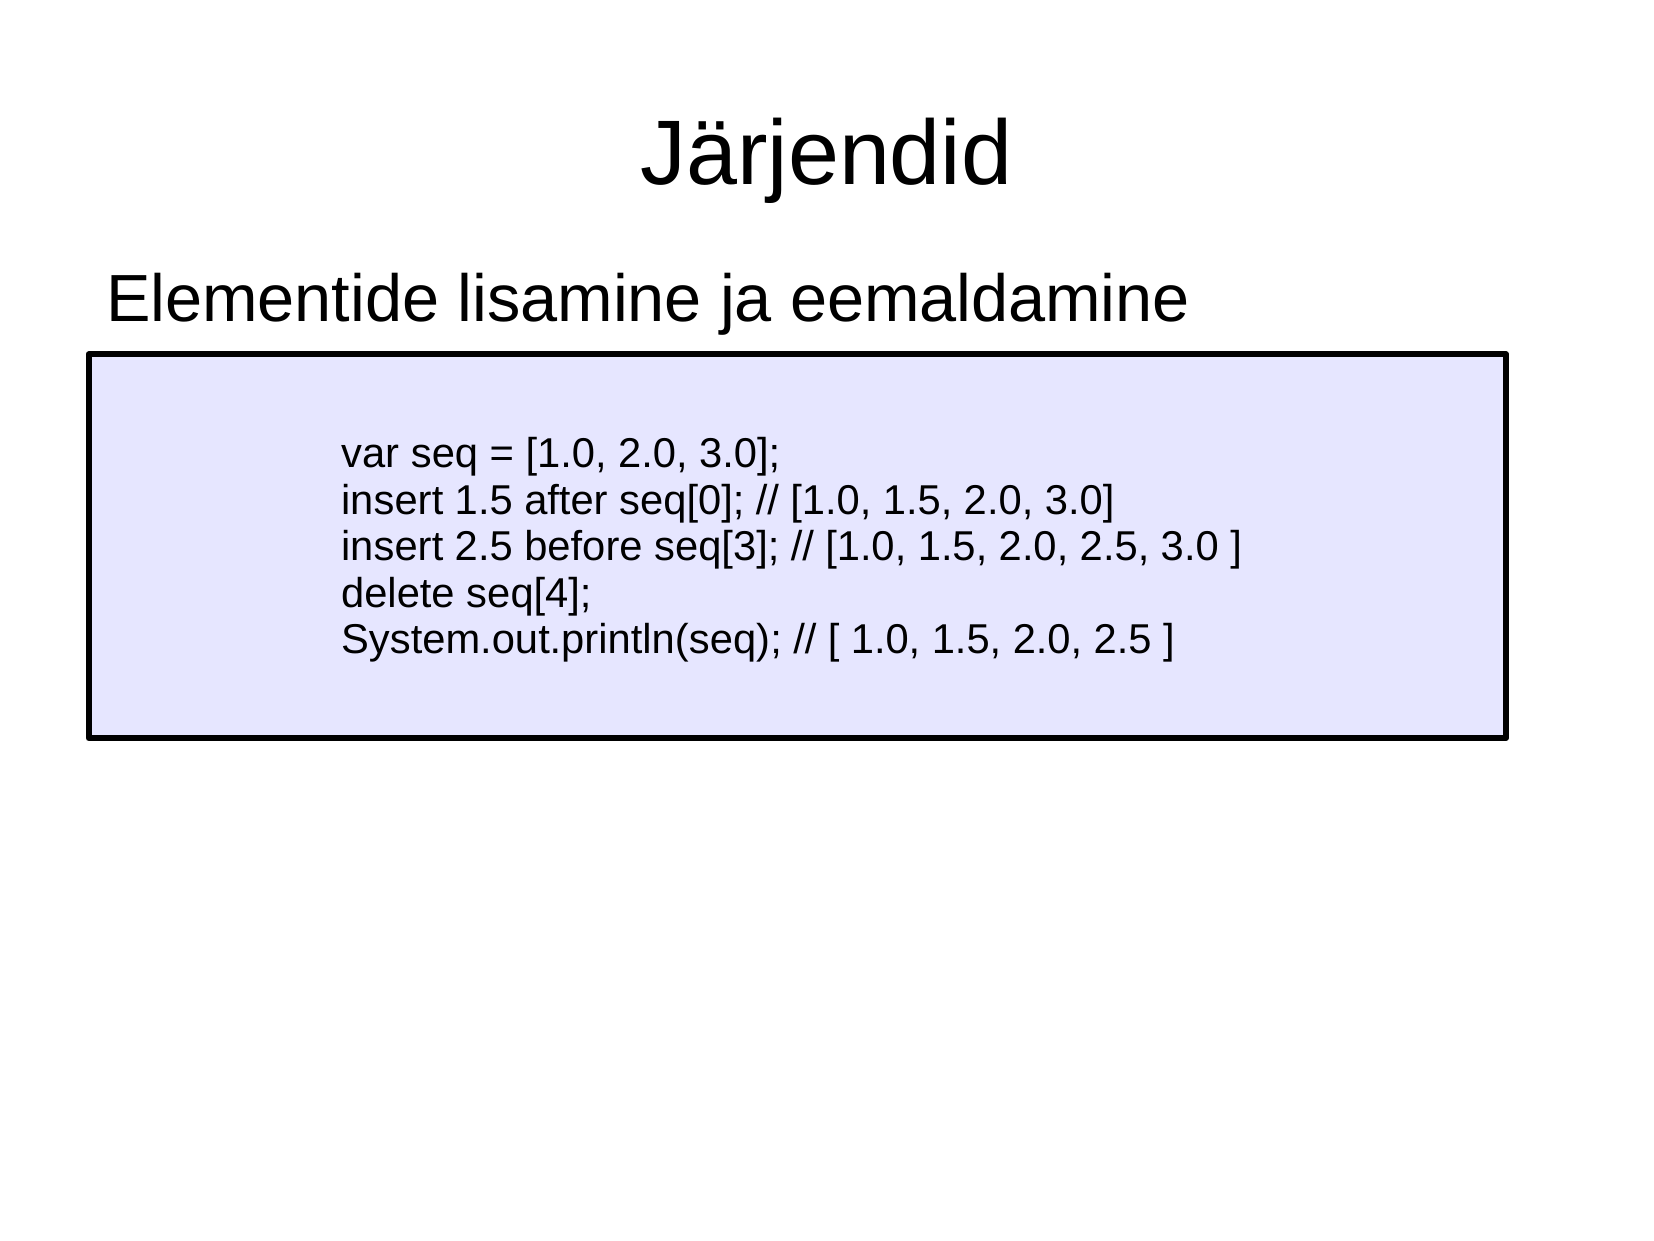

# Järjendid
Elementide lisamine ja eemaldamine
var seq = [1.0, 2.0, 3.0];
insert 1.5 after seq[0]; // [1.0, 1.5, 2.0, 3.0]
insert 2.5 before seq[3]; // [1.0, 1.5, 2.0, 2.5, 3.0 ]
delete seq[4];
System.out.println(seq); // [ 1.0, 1.5, 2.0, 2.5 ]